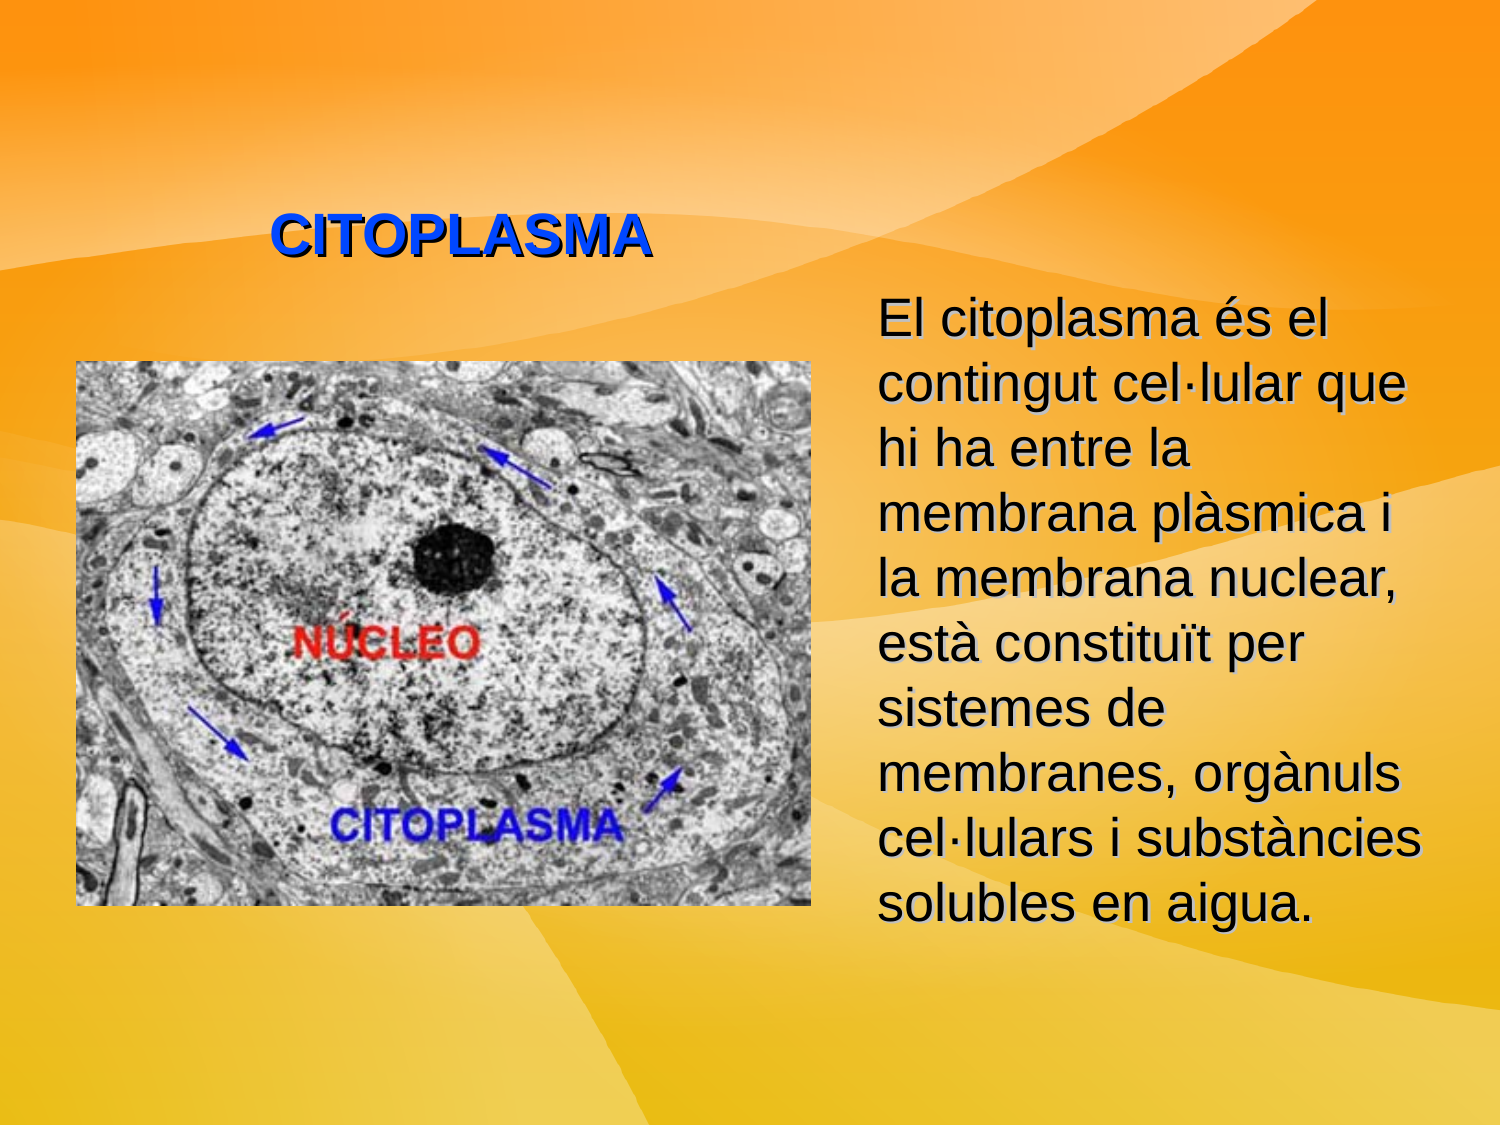

# CITOPLASMA
El citoplasma és el contingut cel·lular que hi ha entre la membrana plàsmica i la membrana nuclear, està constituït per sistemes de membranes, orgànuls cel·lulars i substàncies solubles en aigua.